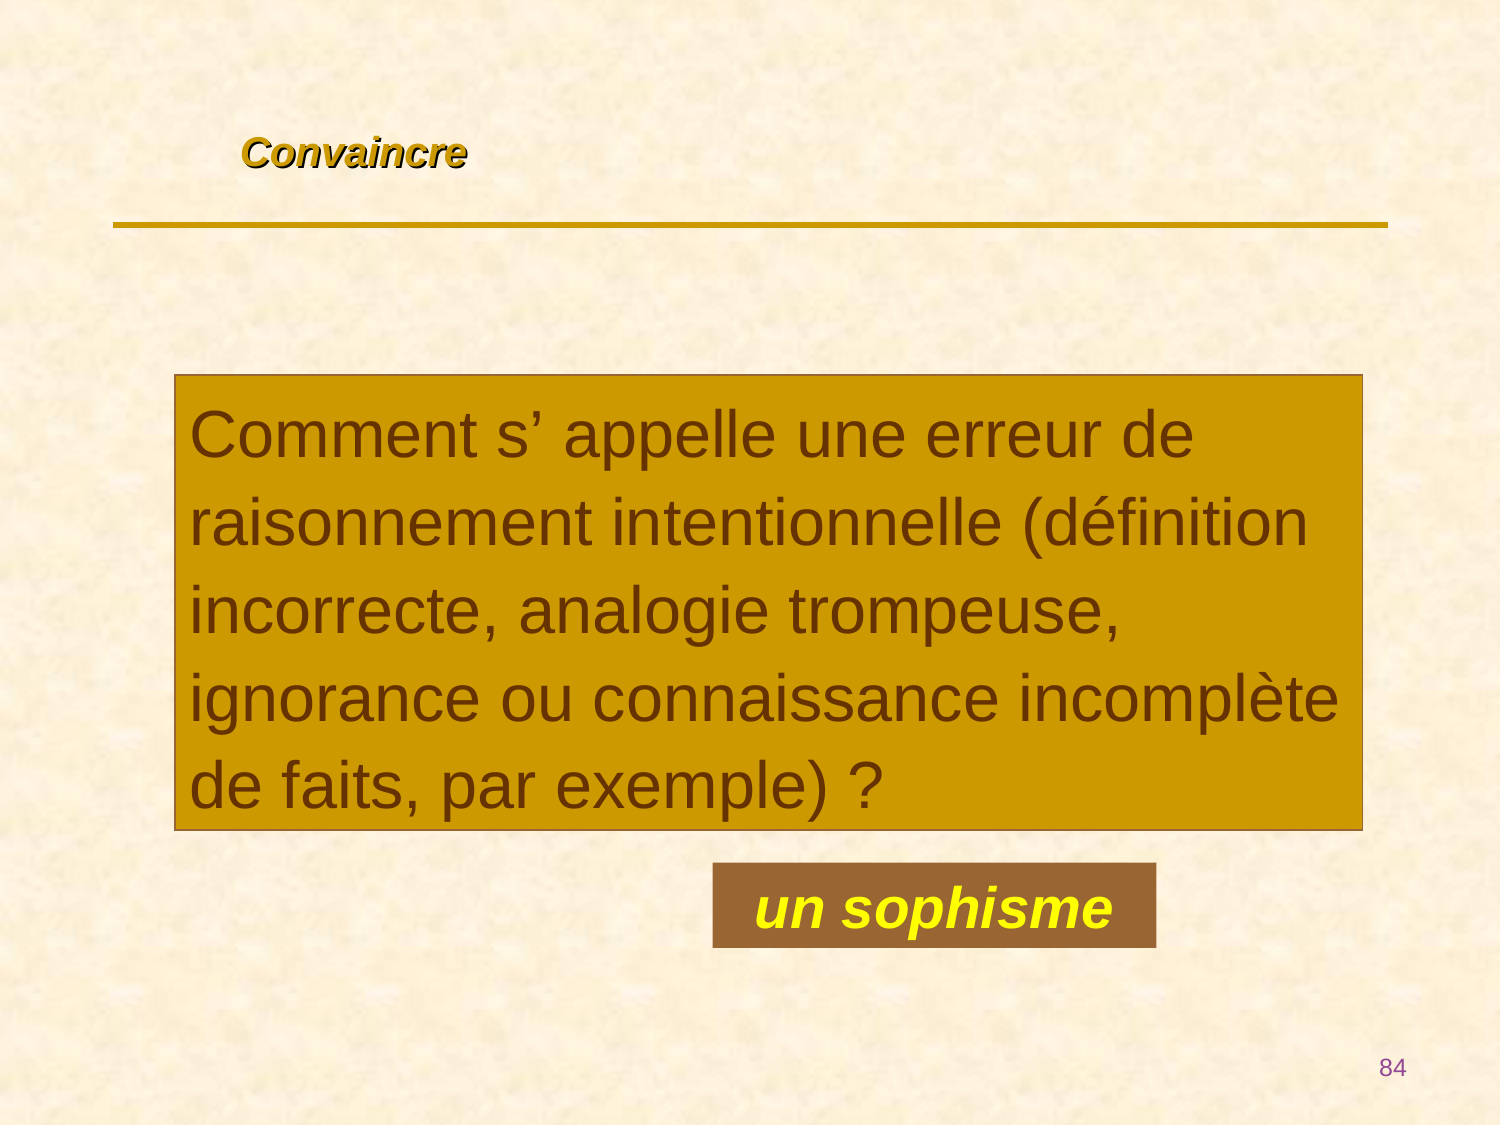

Convaincre
Comment s’ appelle une erreur de raisonnement intentionnelle (définition incorrecte, analogie trompeuse, ignorance ou connaissance incomplète de faits, par exemple) ?
un sophisme
84